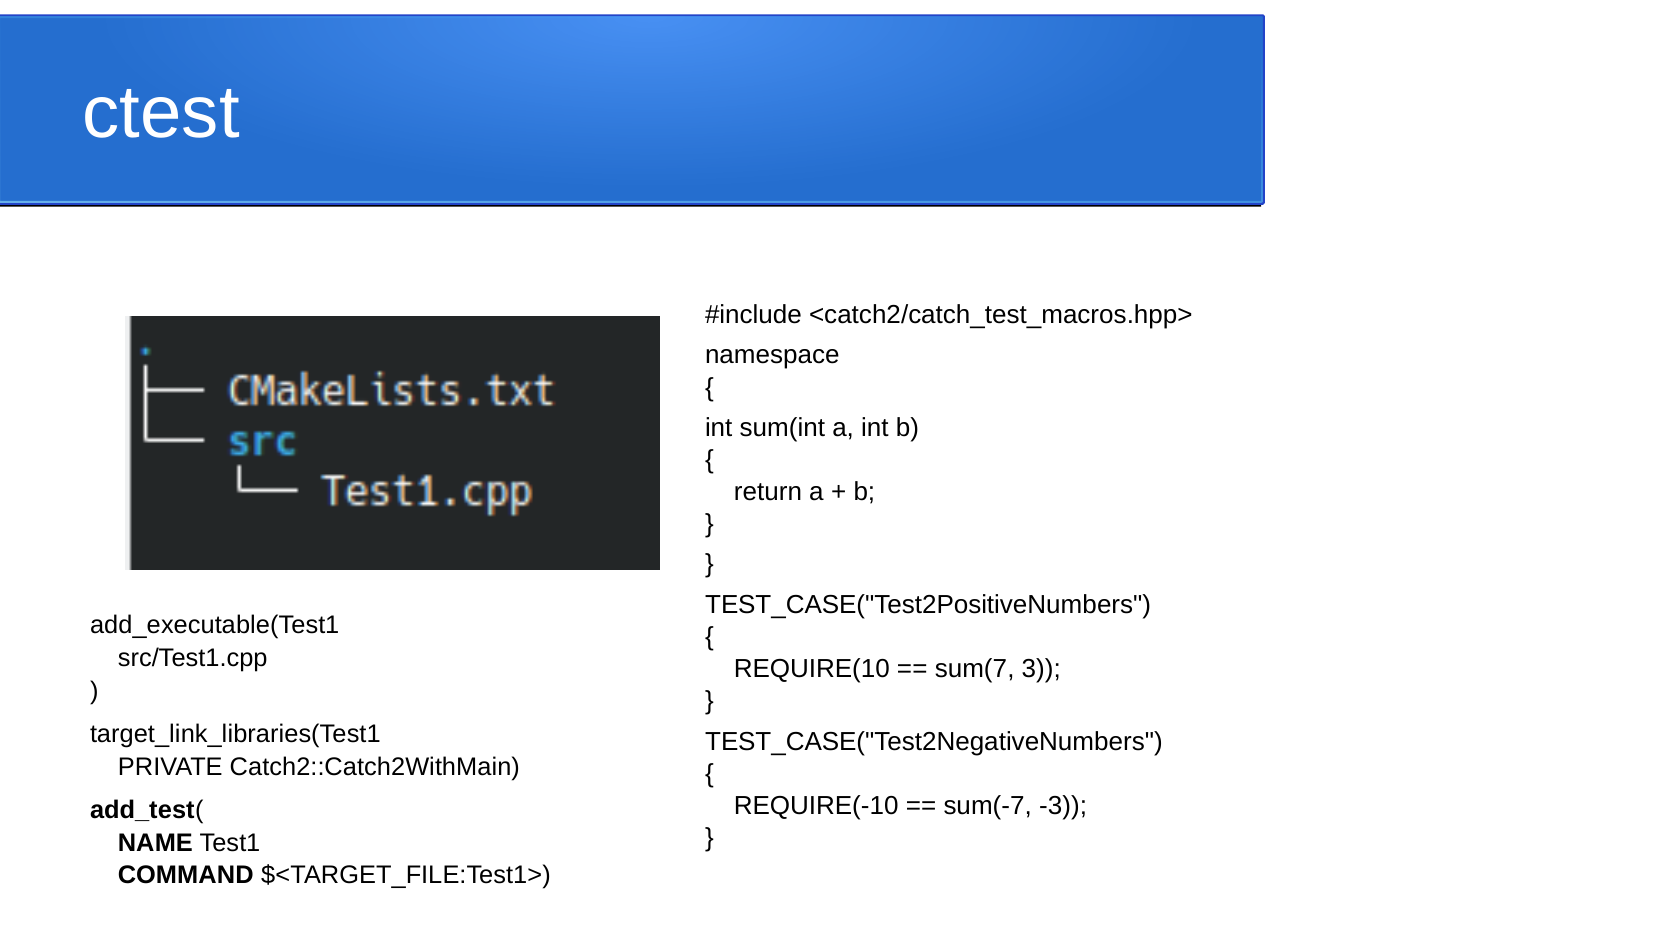

# ctest
#include <catch2/catch_test_macros.hpp>
namespace
{
int sum(int a, int b)
{
 return a + b;
}
}
TEST_CASE("Test2PositiveNumbers")
{
 REQUIRE(10 == sum(7, 3));
}
TEST_CASE("Test2NegativeNumbers")
{
 REQUIRE(-10 == sum(-7, -3));
}
add_executable(Test1
 src/Test1.cpp
)
target_link_libraries(Test1
 PRIVATE Catch2::Catch2WithMain)
add_test(
 NAME Test1
 COMMAND $<TARGET_FILE:Test1>)